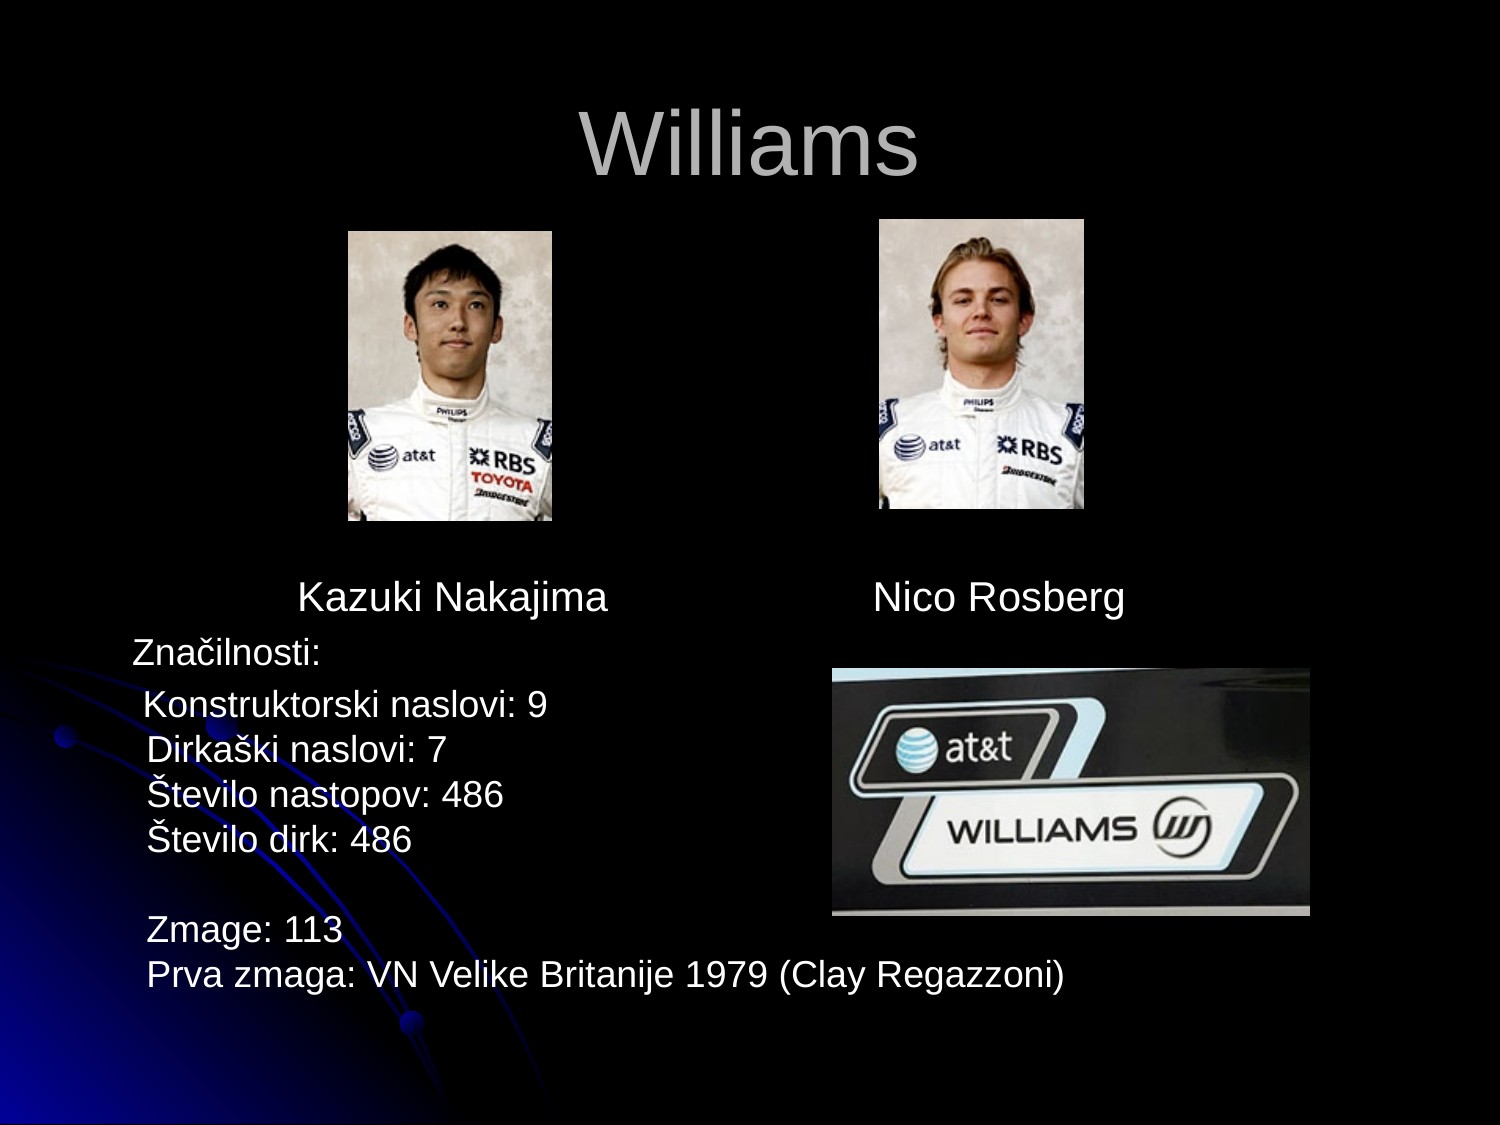

# Williams
 Kazuki Nakajima Nico Rosberg
 Značilnosti:
 Konstruktorski naslovi: 9
Dirkaški naslovi: 7
Število nastopov: 486
Število dirk: 486
Zmage: 113
Prva zmaga: VN Velike Britanije 1979 (Clay Regazzoni)